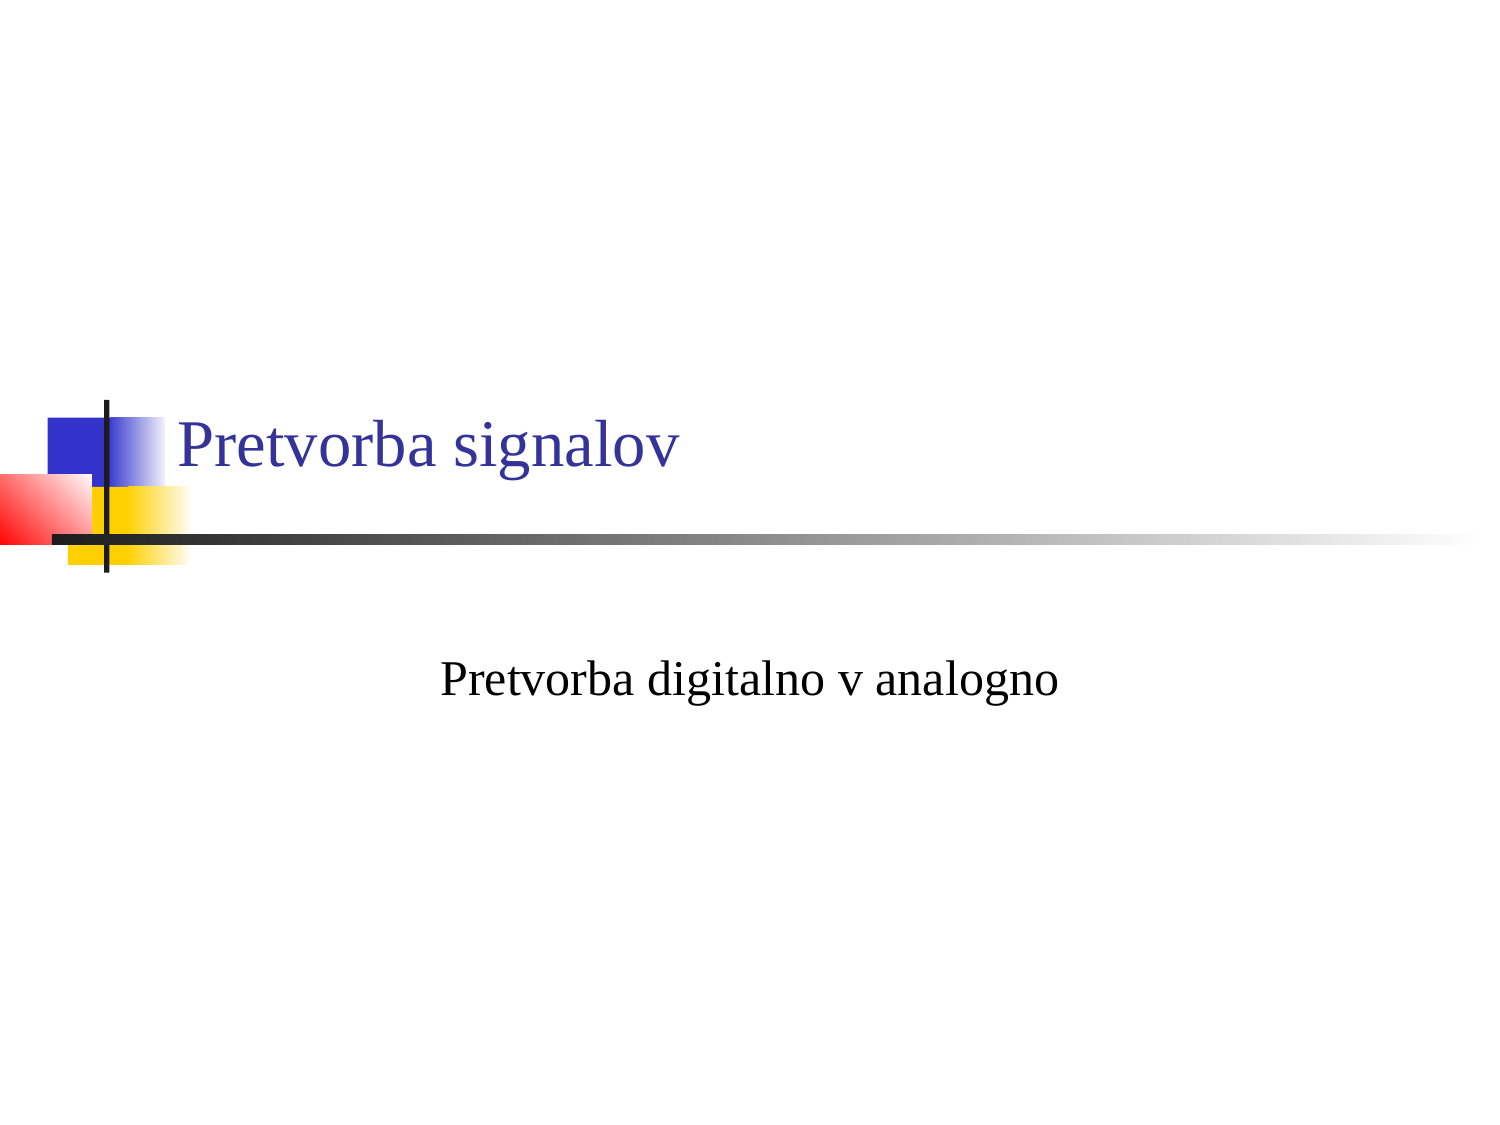

# Pretvorba signalov
Pretvorba digitalno v analogno